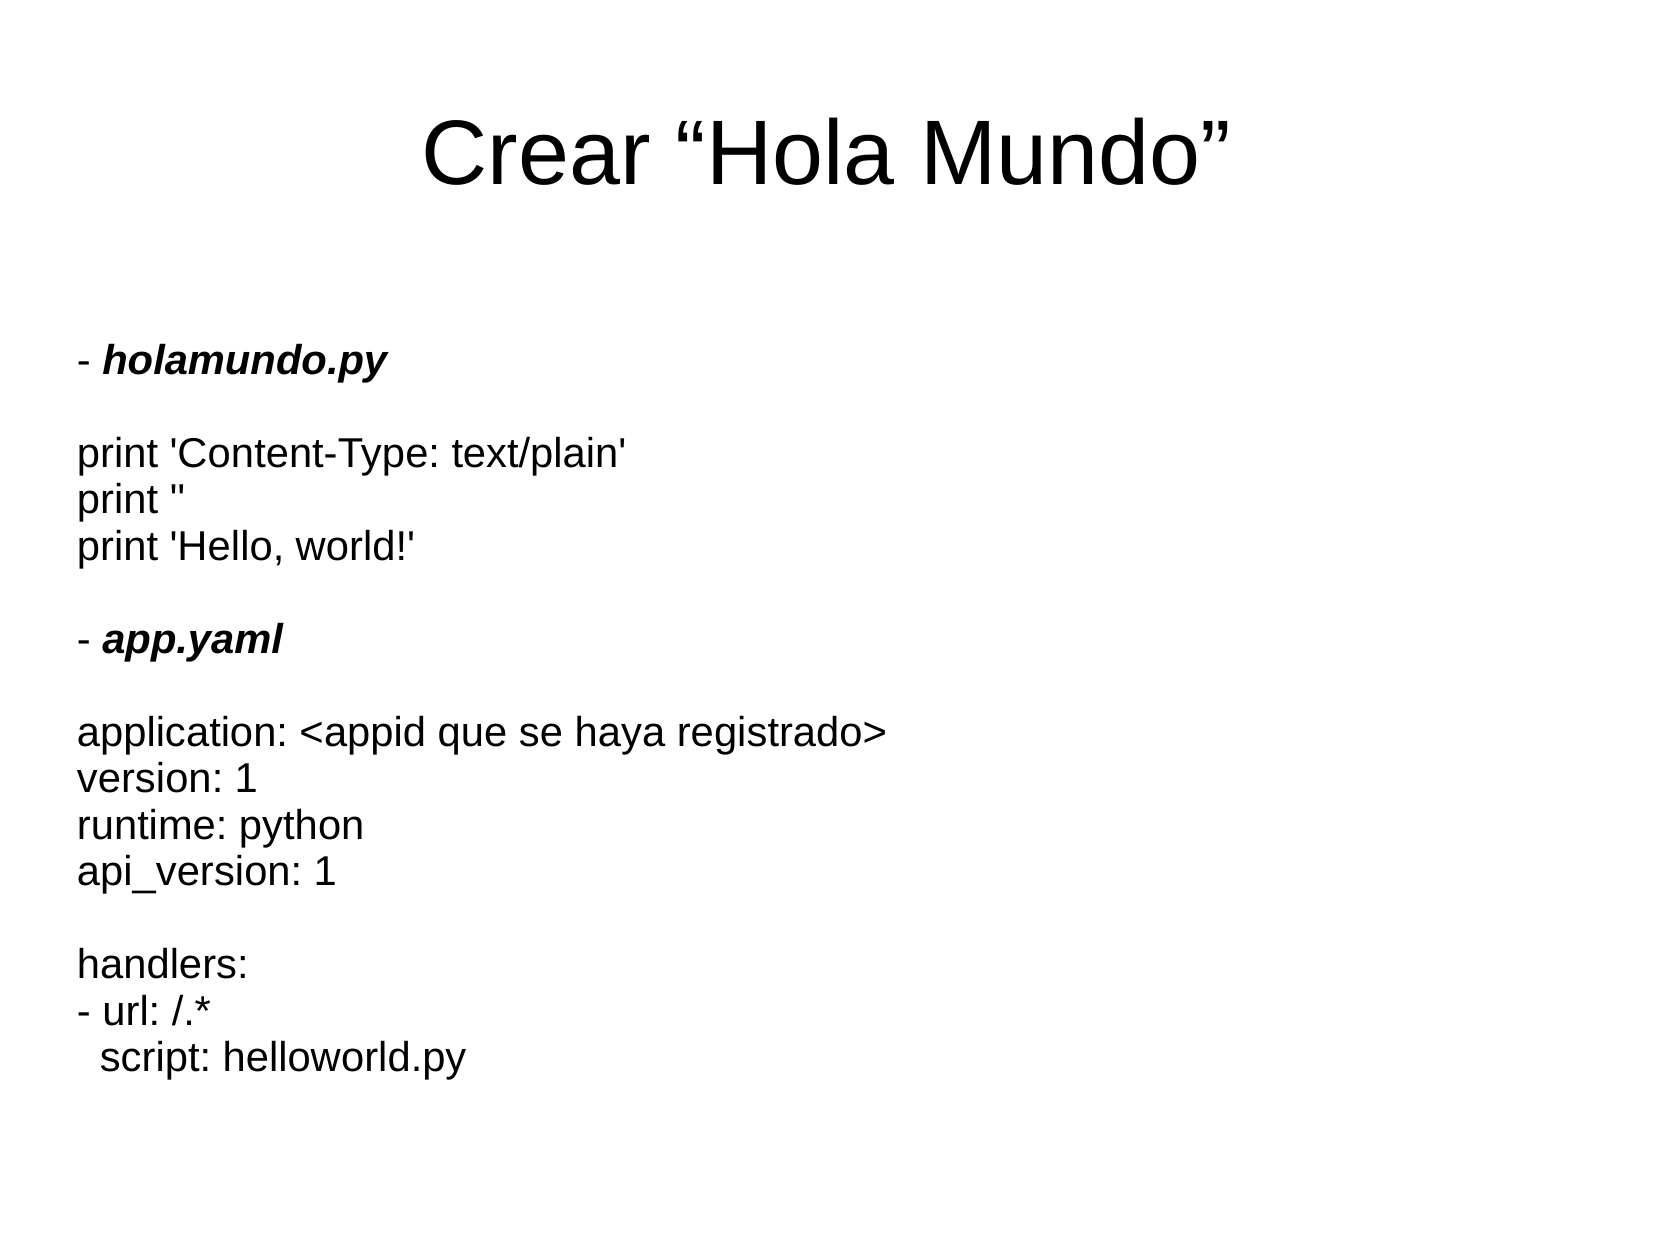

# Crear “Hola Mundo”
- holamundo.py
print 'Content-Type: text/plain'
print ''
print 'Hello, world!'
- app.yaml
application: <appid que se haya registrado>
version: 1
runtime: python
api_version: 1
handlers:
- url: /.*
 script: helloworld.py